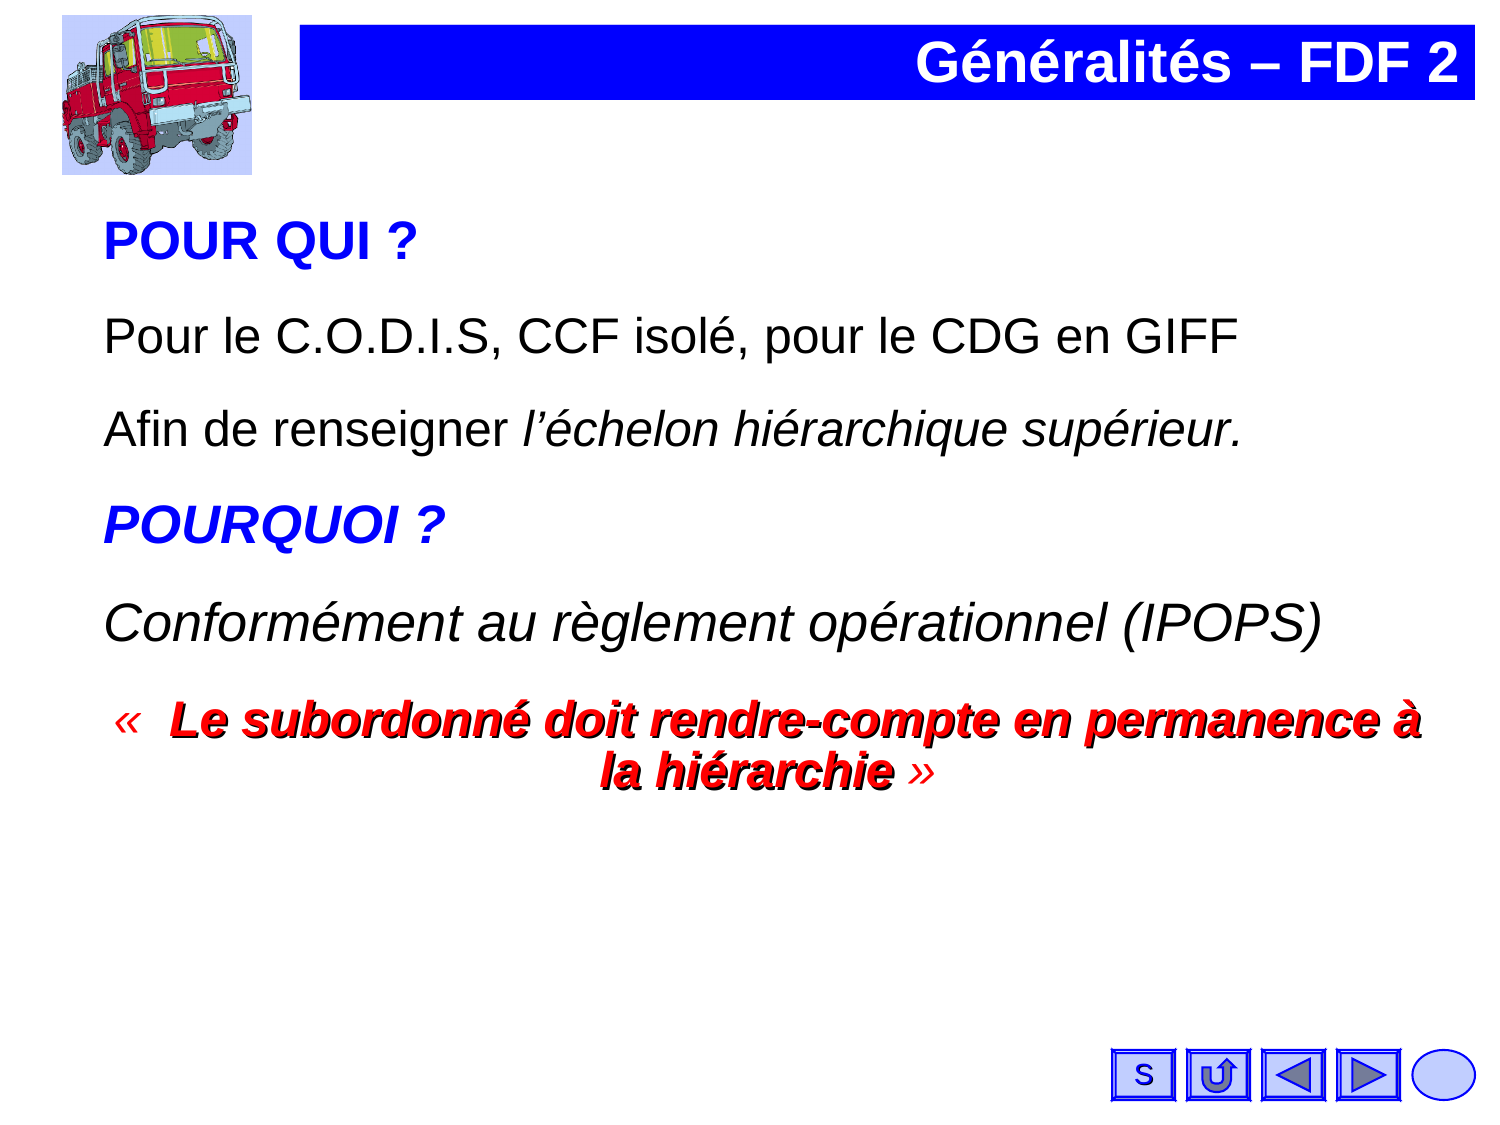

Généralités – FDF 2
POUR QUI ?
Pour le C.O.D.I.S, CCF isolé, pour le CDG en GIFF
Afin de renseigner l’échelon hiérarchique supérieur.
POURQUOI ?
Conformément au règlement opérationnel (IPOPS)
«  Le subordonné doit rendre-compte en permanence à la hiérarchie »